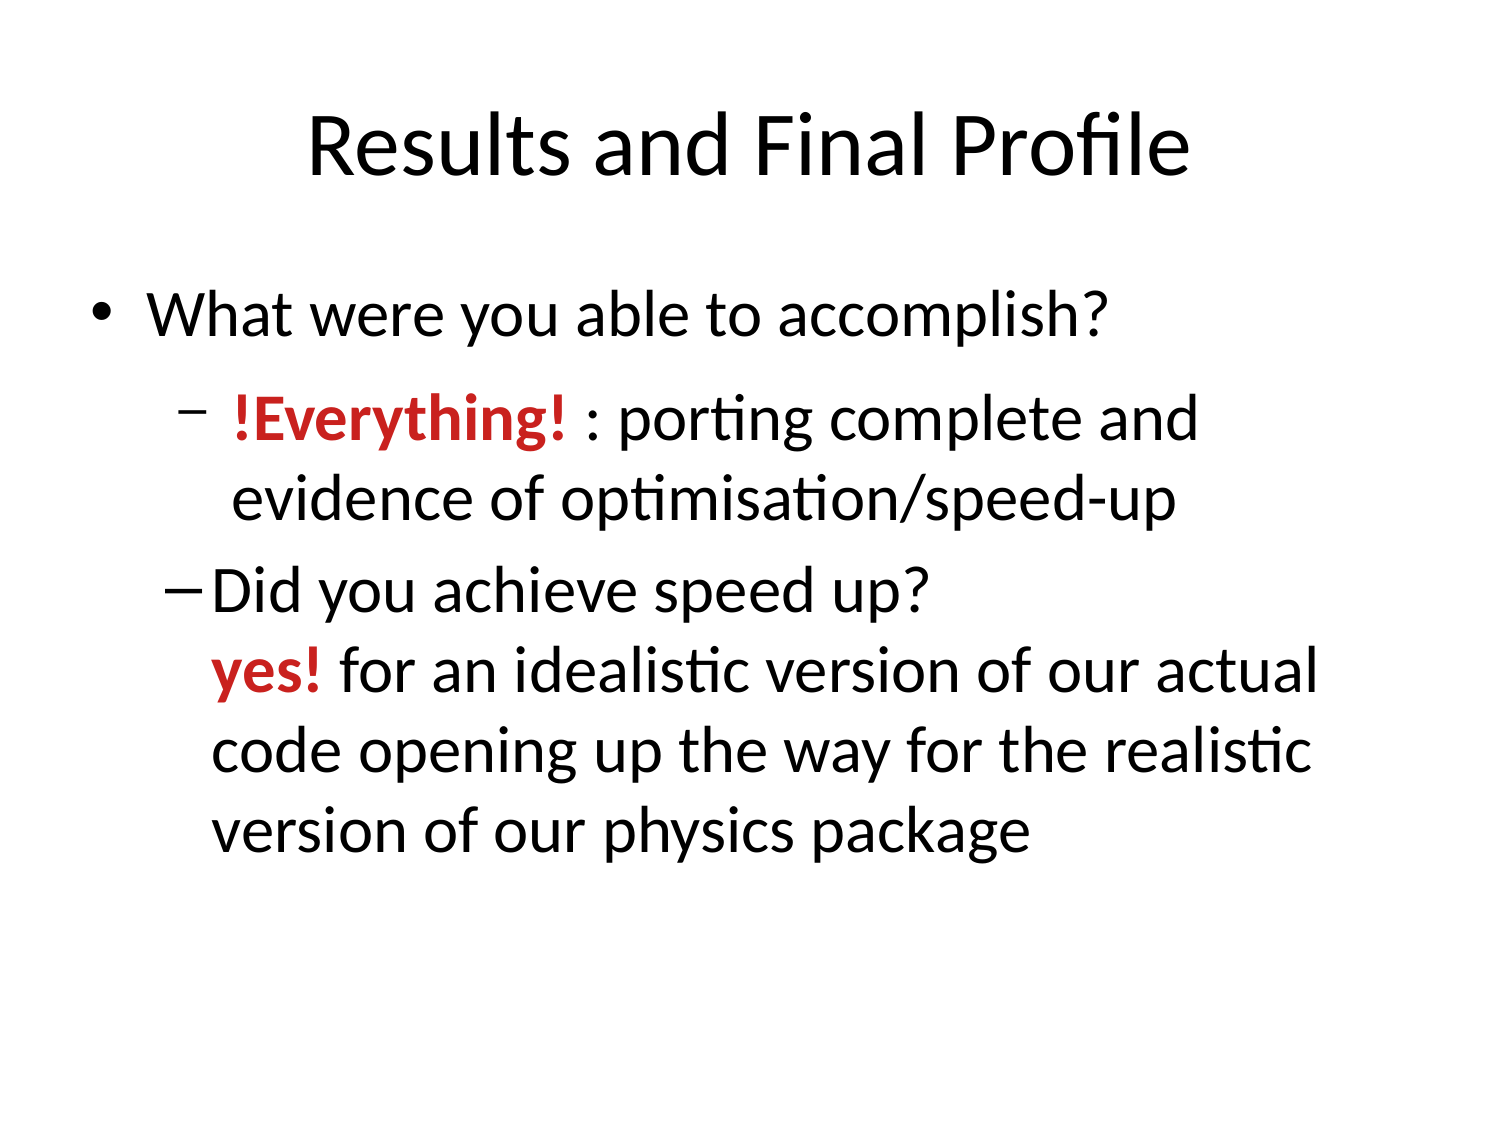

# Results and Final Profile
What were you able to accomplish?
!Everything! : porting complete and evidence of optimisation/speed-up
Did you achieve speed up?
yes! for an idealistic version of our actual code opening up the way for the realistic version of our physics package